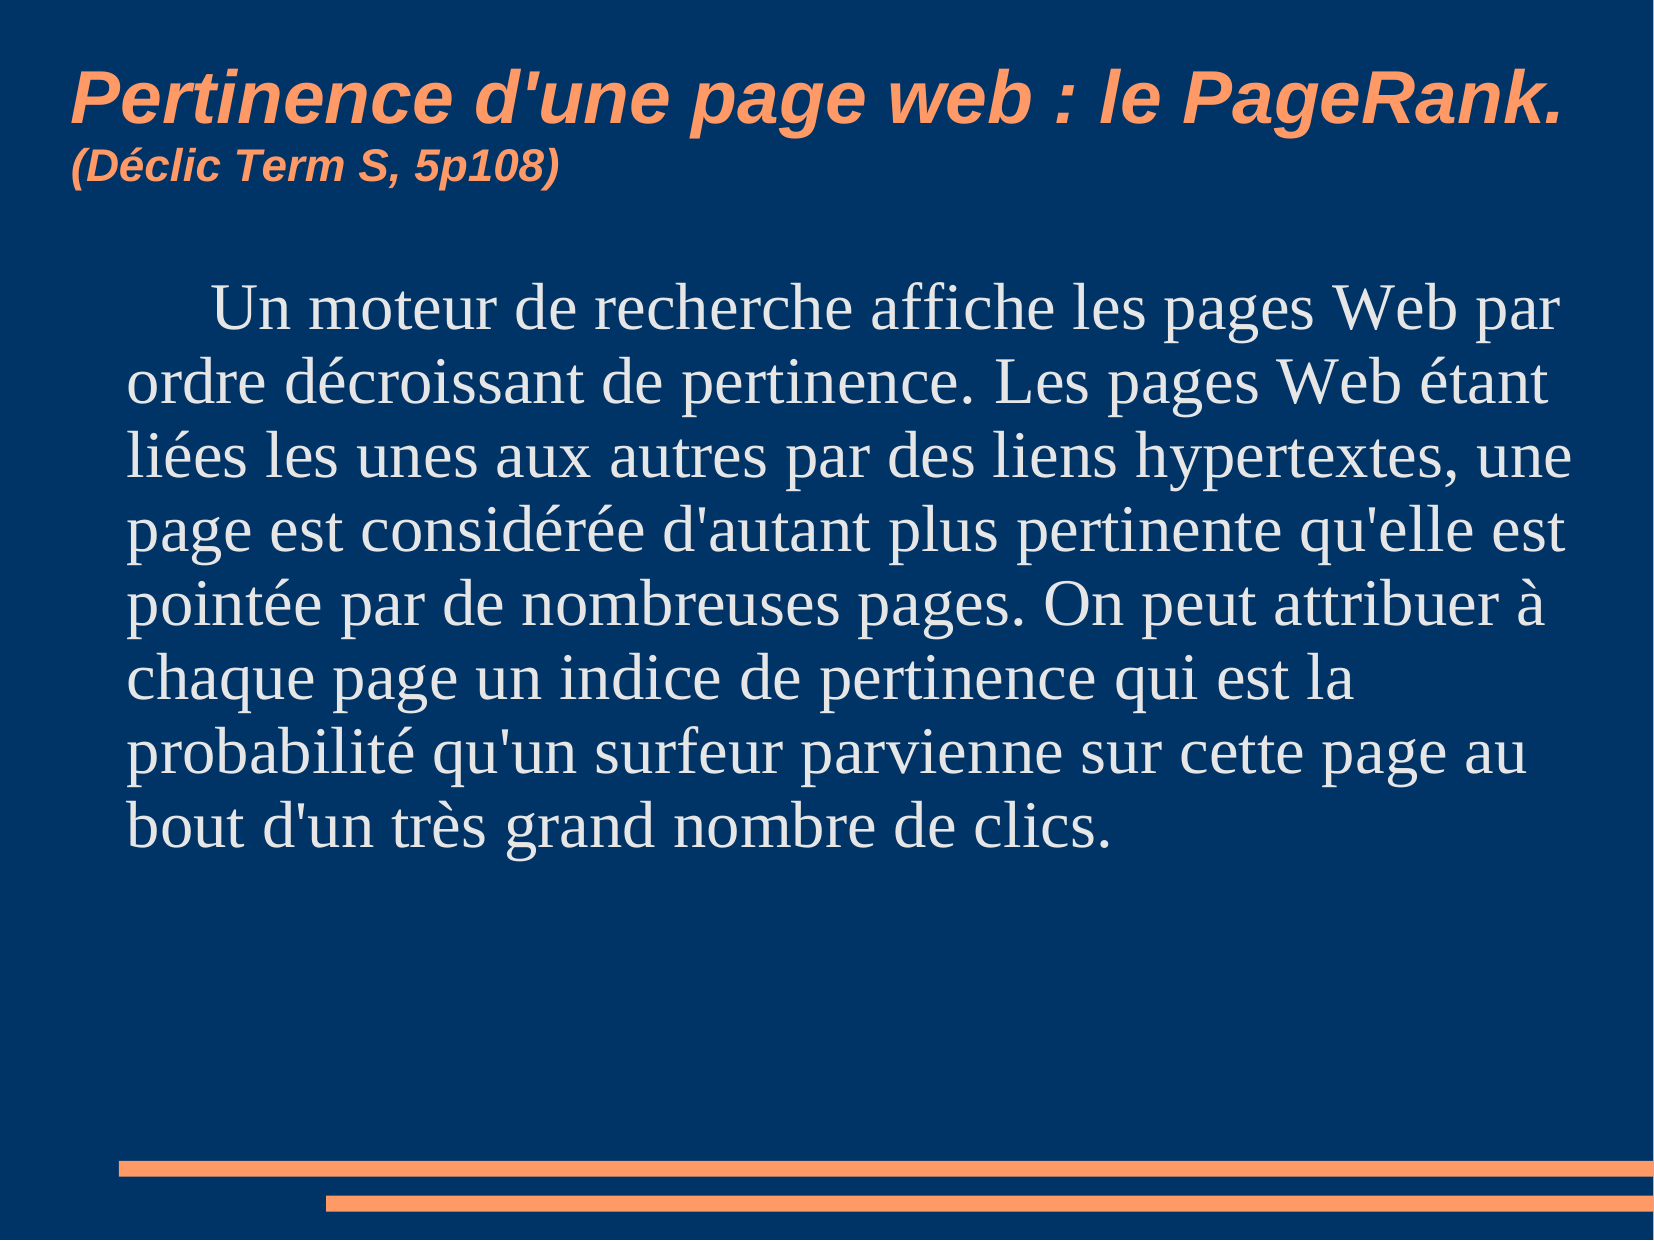

# Pertinence d'une page web : le PageRank. (Déclic Term S, 5p108)
 Un moteur de recherche affiche les pages Web par ordre décroissant de pertinence. Les pages Web étant liées les unes aux autres par des liens hypertextes, une page est considérée d'autant plus pertinente qu'elle est pointée par de nombreuses pages. On peut attribuer à chaque page un indice de pertinence qui est la probabilité qu'un surfeur parvienne sur cette page au bout d'un très grand nombre de clics.